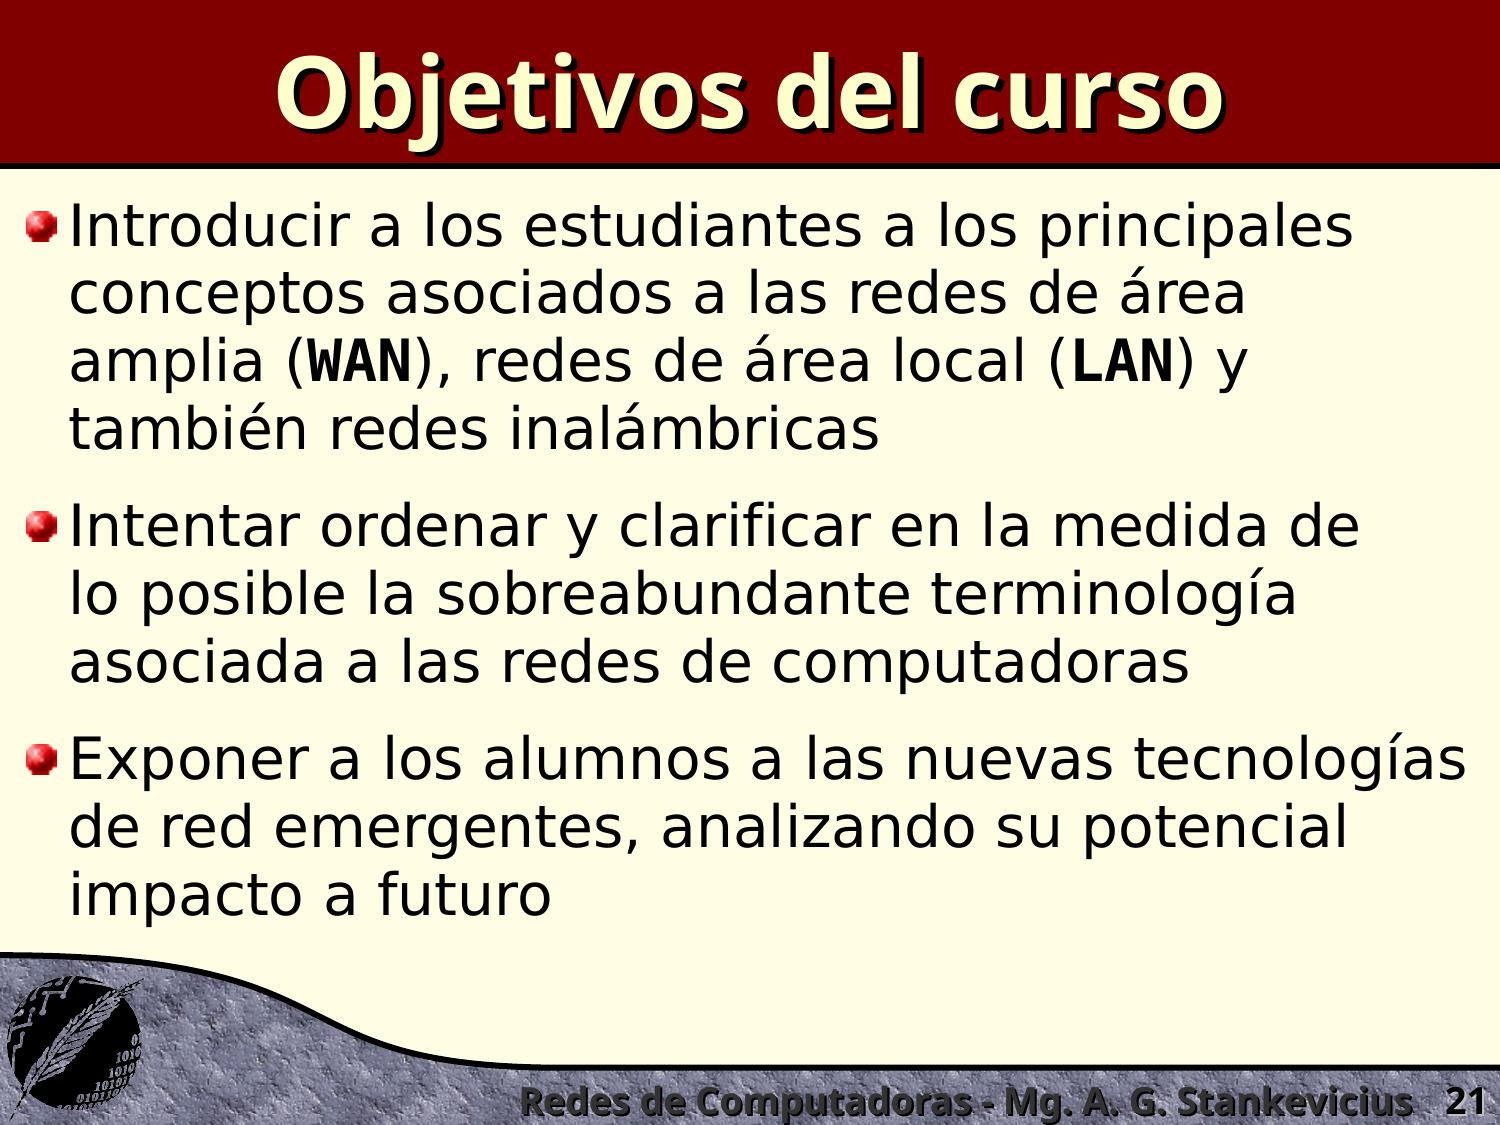

# Objetivos del curso
Introducir a los estudiantes a los principales conceptos asociados a las redes de área
amplia (WAN), redes de área local (LAN) y también redes inalámbricas
Intentar ordenar y clarificar en la medida de
lo posible la sobreabundante terminología asociada a las redes de computadoras
Exponer a los alumnos a las nuevas tecnologías de red emergentes, analizando su potencial impacto a futuro
21